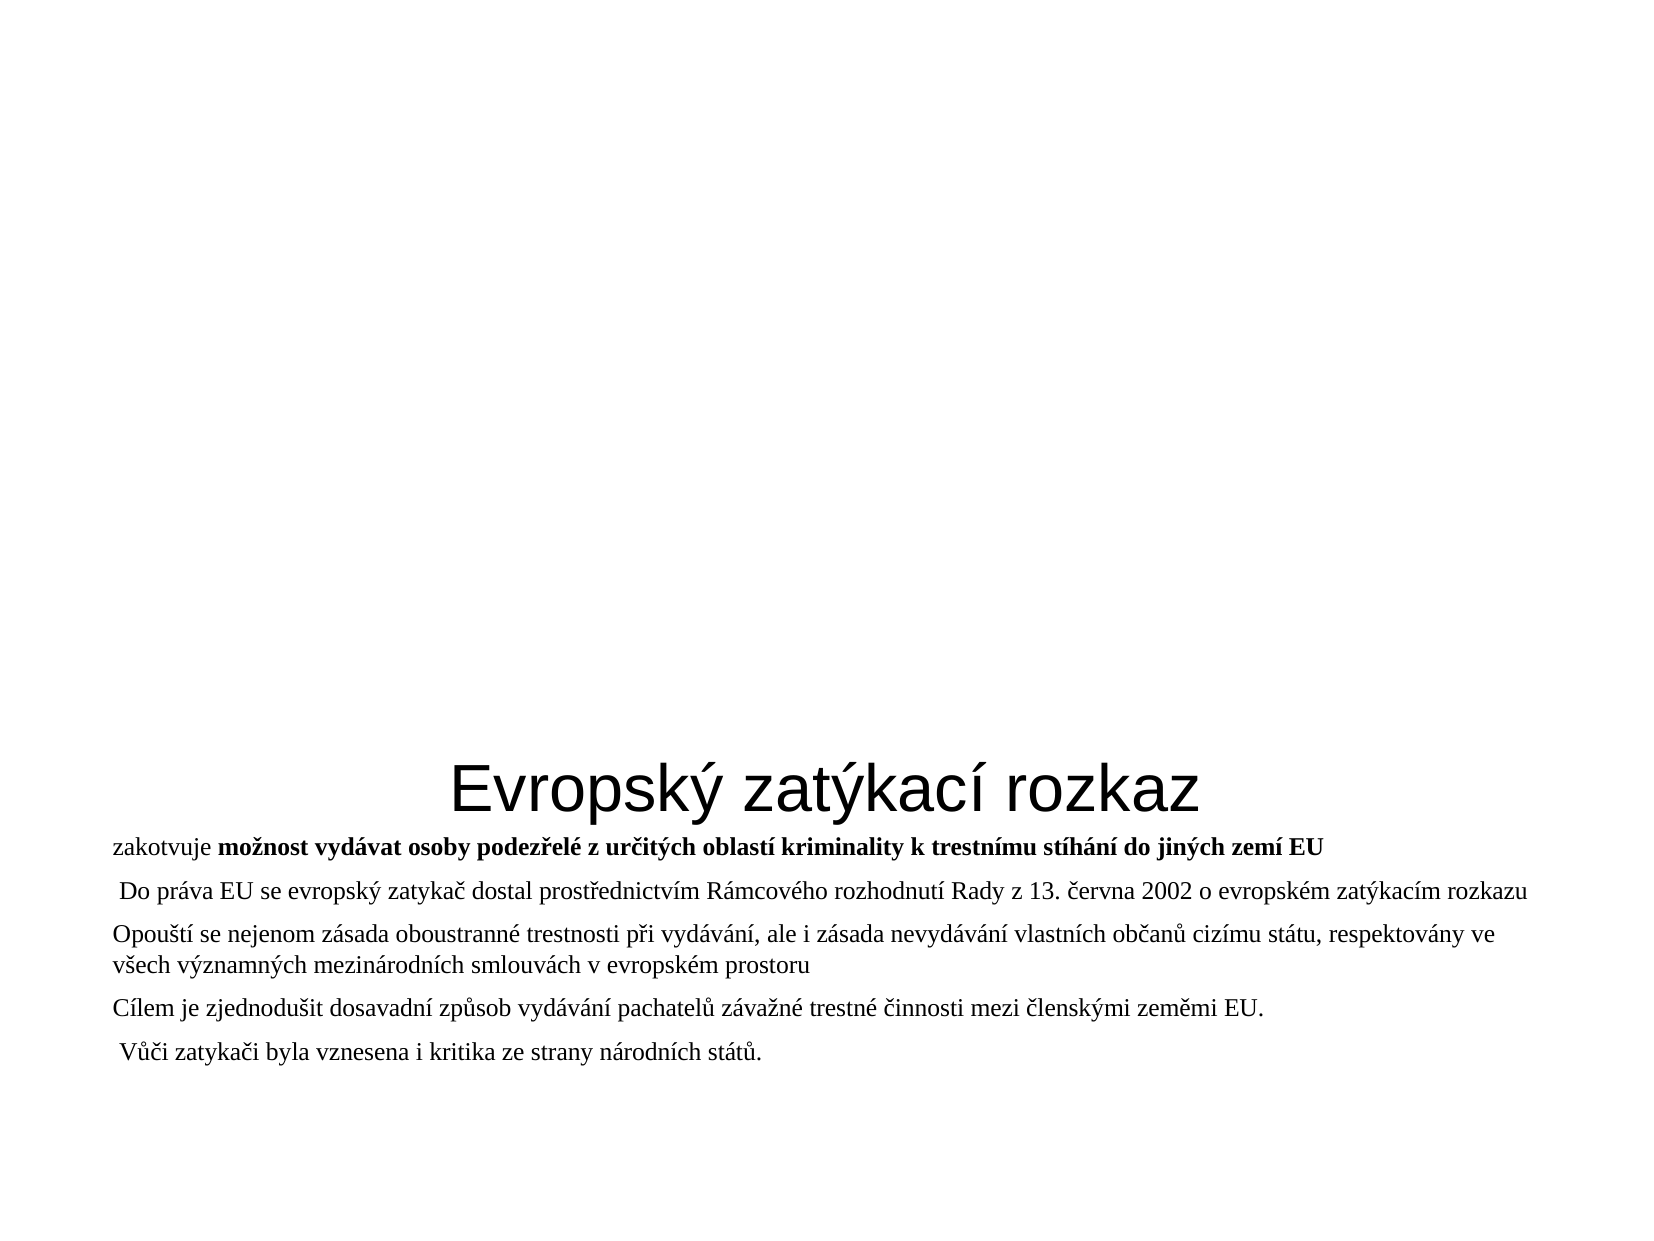

# Evropský zatýkací rozkaz
zakotvuje možnost vydávat osoby podezřelé z určitých oblastí kriminality k trestnímu stíhání do jiných zemí EU
 Do práva EU se evropský zatykač dostal prostřednictvím Rámcového rozhodnutí Rady z 13. června 2002 o evropském zatýkacím rozkazu
Opouští se nejenom zásada oboustranné trestnosti při vydávání, ale i zásada nevydávání vlastních občanů cizímu státu, respektovány ve všech významných mezinárodních smlouvách v evropském prostoru
Cílem je zjednodušit dosavadní způsob vydávání pachatelů závažné trestné činnosti mezi členskými zeměmi EU.
 Vůči zatykači byla vznesena i kritika ze strany národních států.